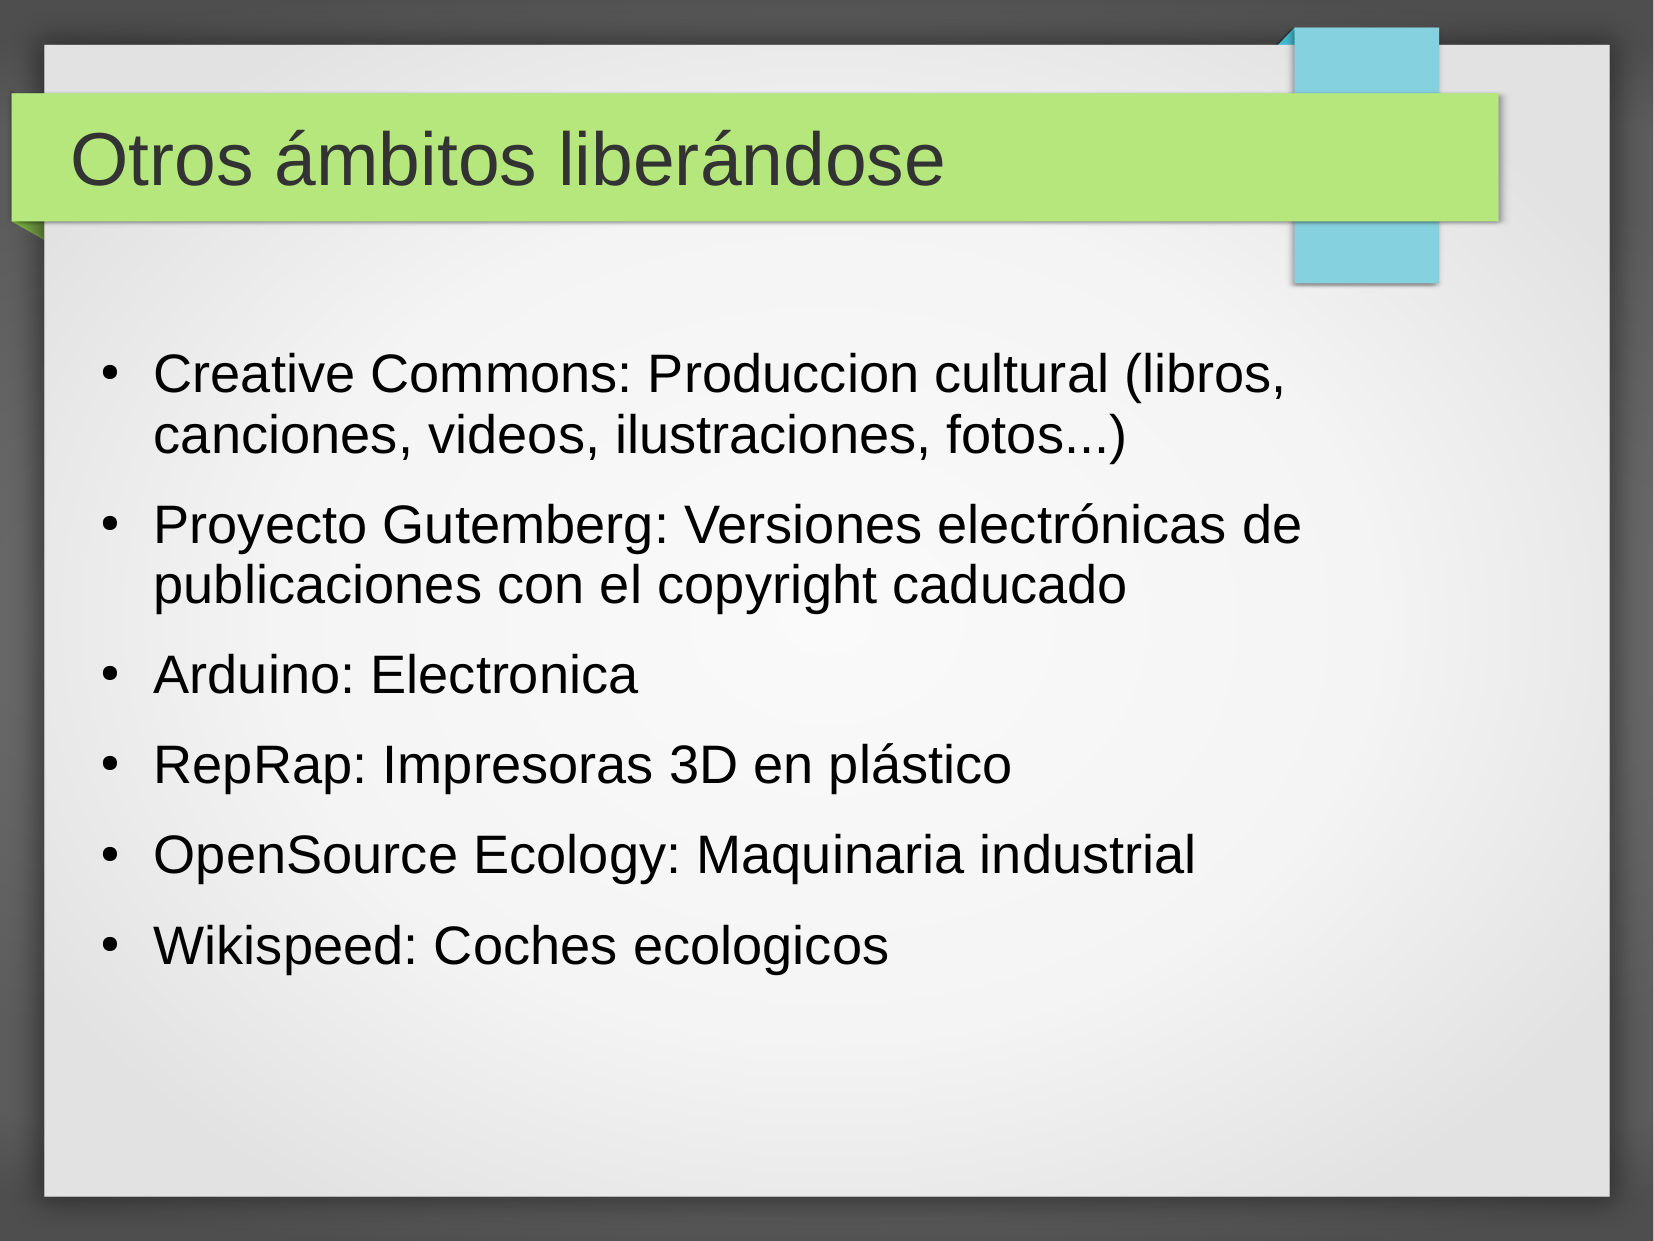

# Otros ámbitos liberándose
Creative Commons: Produccion cultural (libros, canciones, videos, ilustraciones, fotos...)
Proyecto Gutemberg: Versiones electrónicas de publicaciones con el copyright caducado
Arduino: Electronica
RepRap: Impresoras 3D en plástico
OpenSource Ecology: Maquinaria industrial
Wikispeed: Coches ecologicos